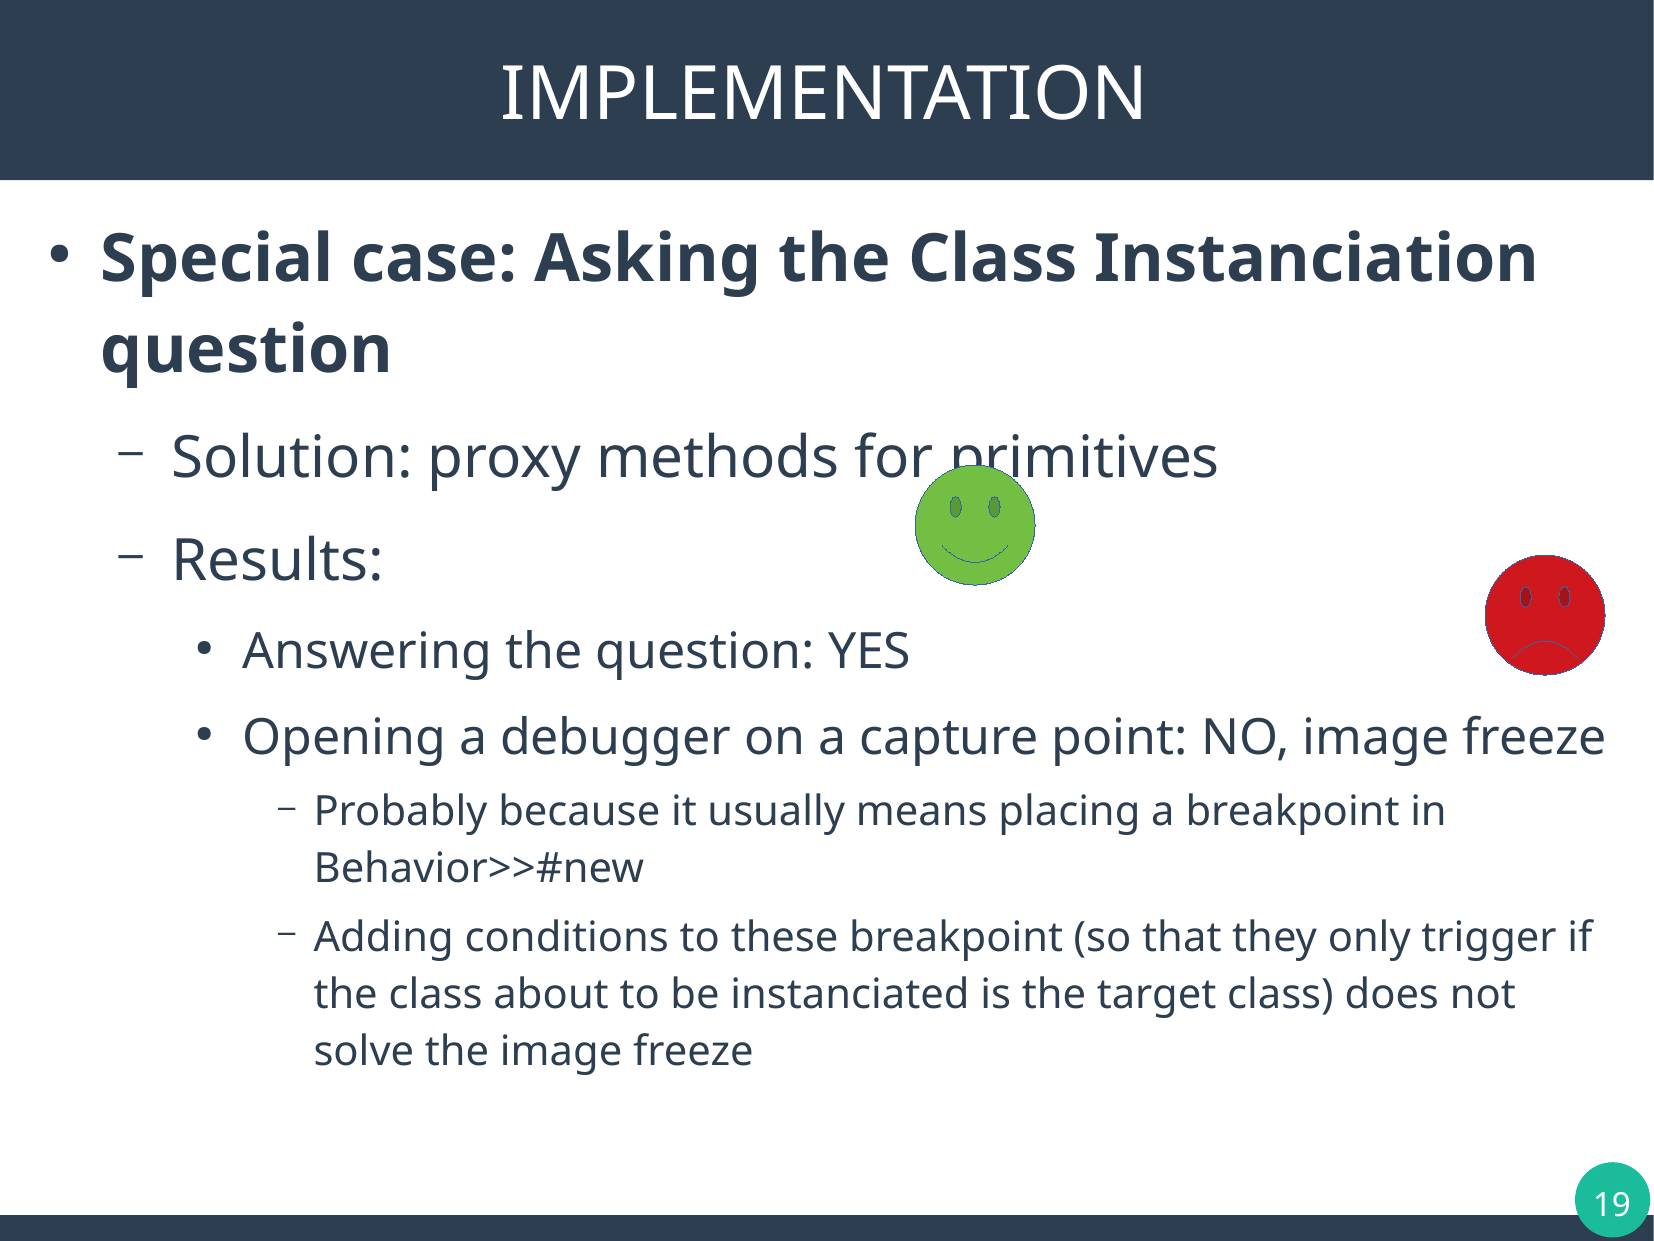

# Implementation
Special case: Asking the Class Instanciation question
Solution: proxy methods for primitives
Results:
Answering the question: YES
Opening a debugger on a capture point: NO, image freeze
Probably because it usually means placing a breakpoint in Behavior>>#new
Adding conditions to these breakpoint (so that they only trigger if the class about to be instanciated is the target class) does not solve the image freeze